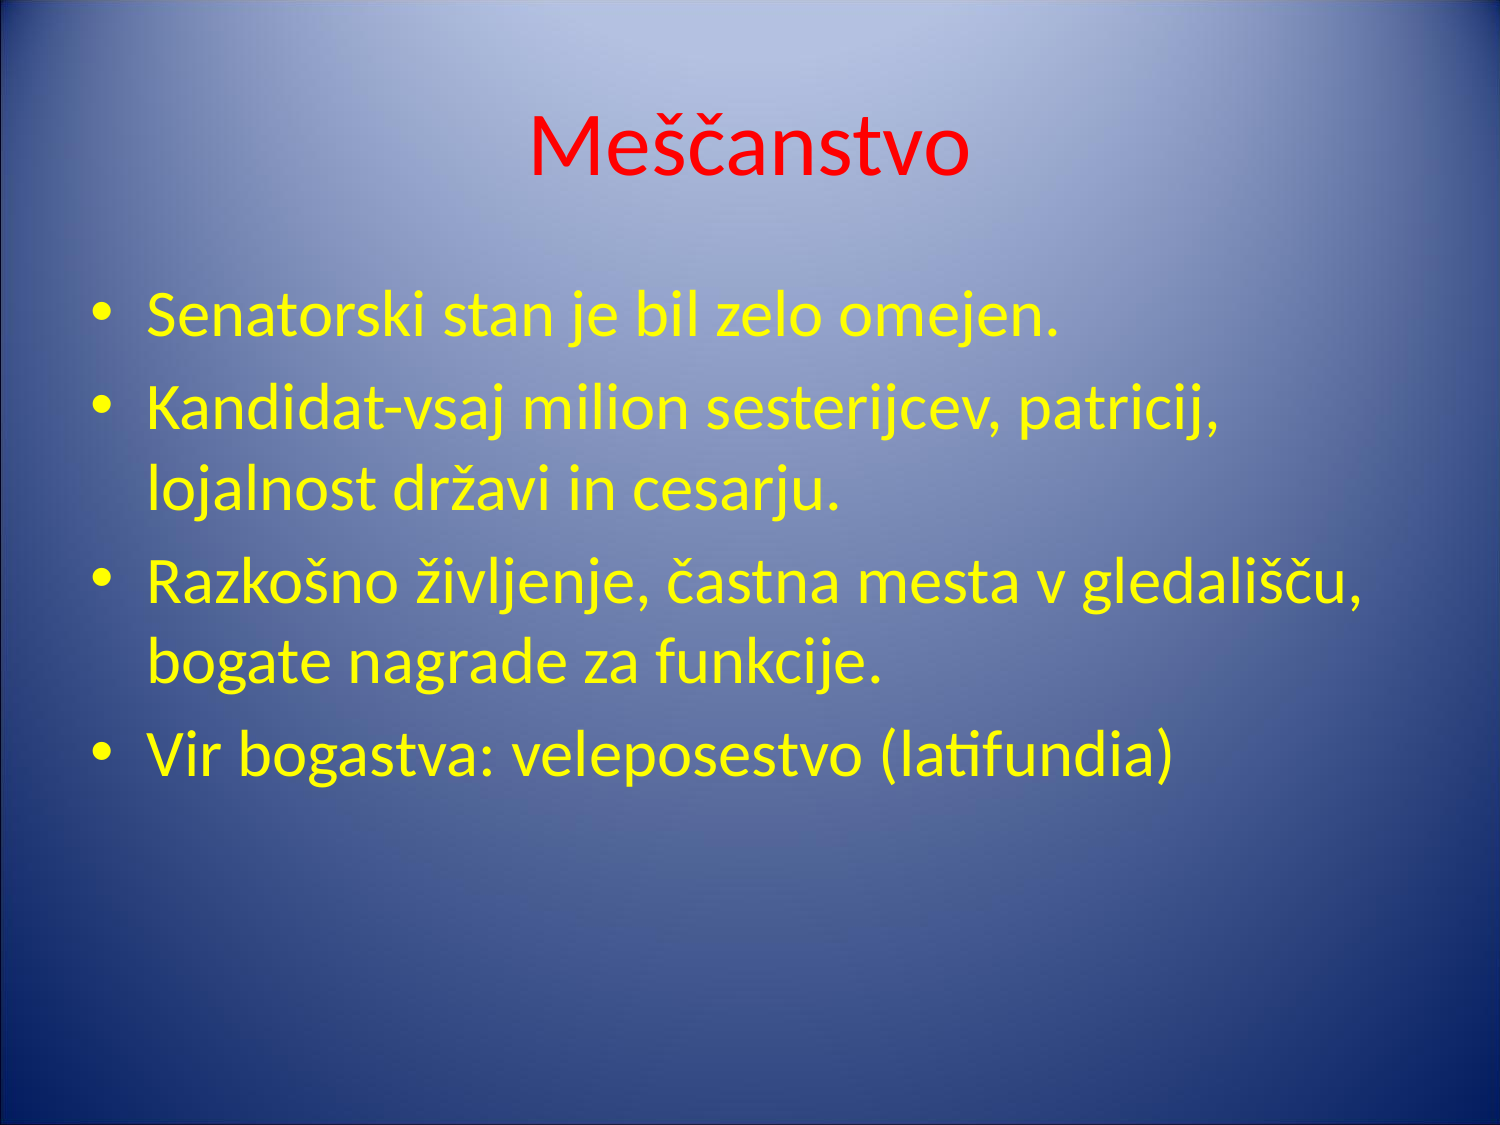

# Meščanstvo
Senatorski stan je bil zelo omejen.
Kandidat-vsaj milion sesterijcev, patricij, lojalnost državi in cesarju.
Razkošno življenje, častna mesta v gledališču, bogate nagrade za funkcije.
Vir bogastva: veleposestvo (latifundia)